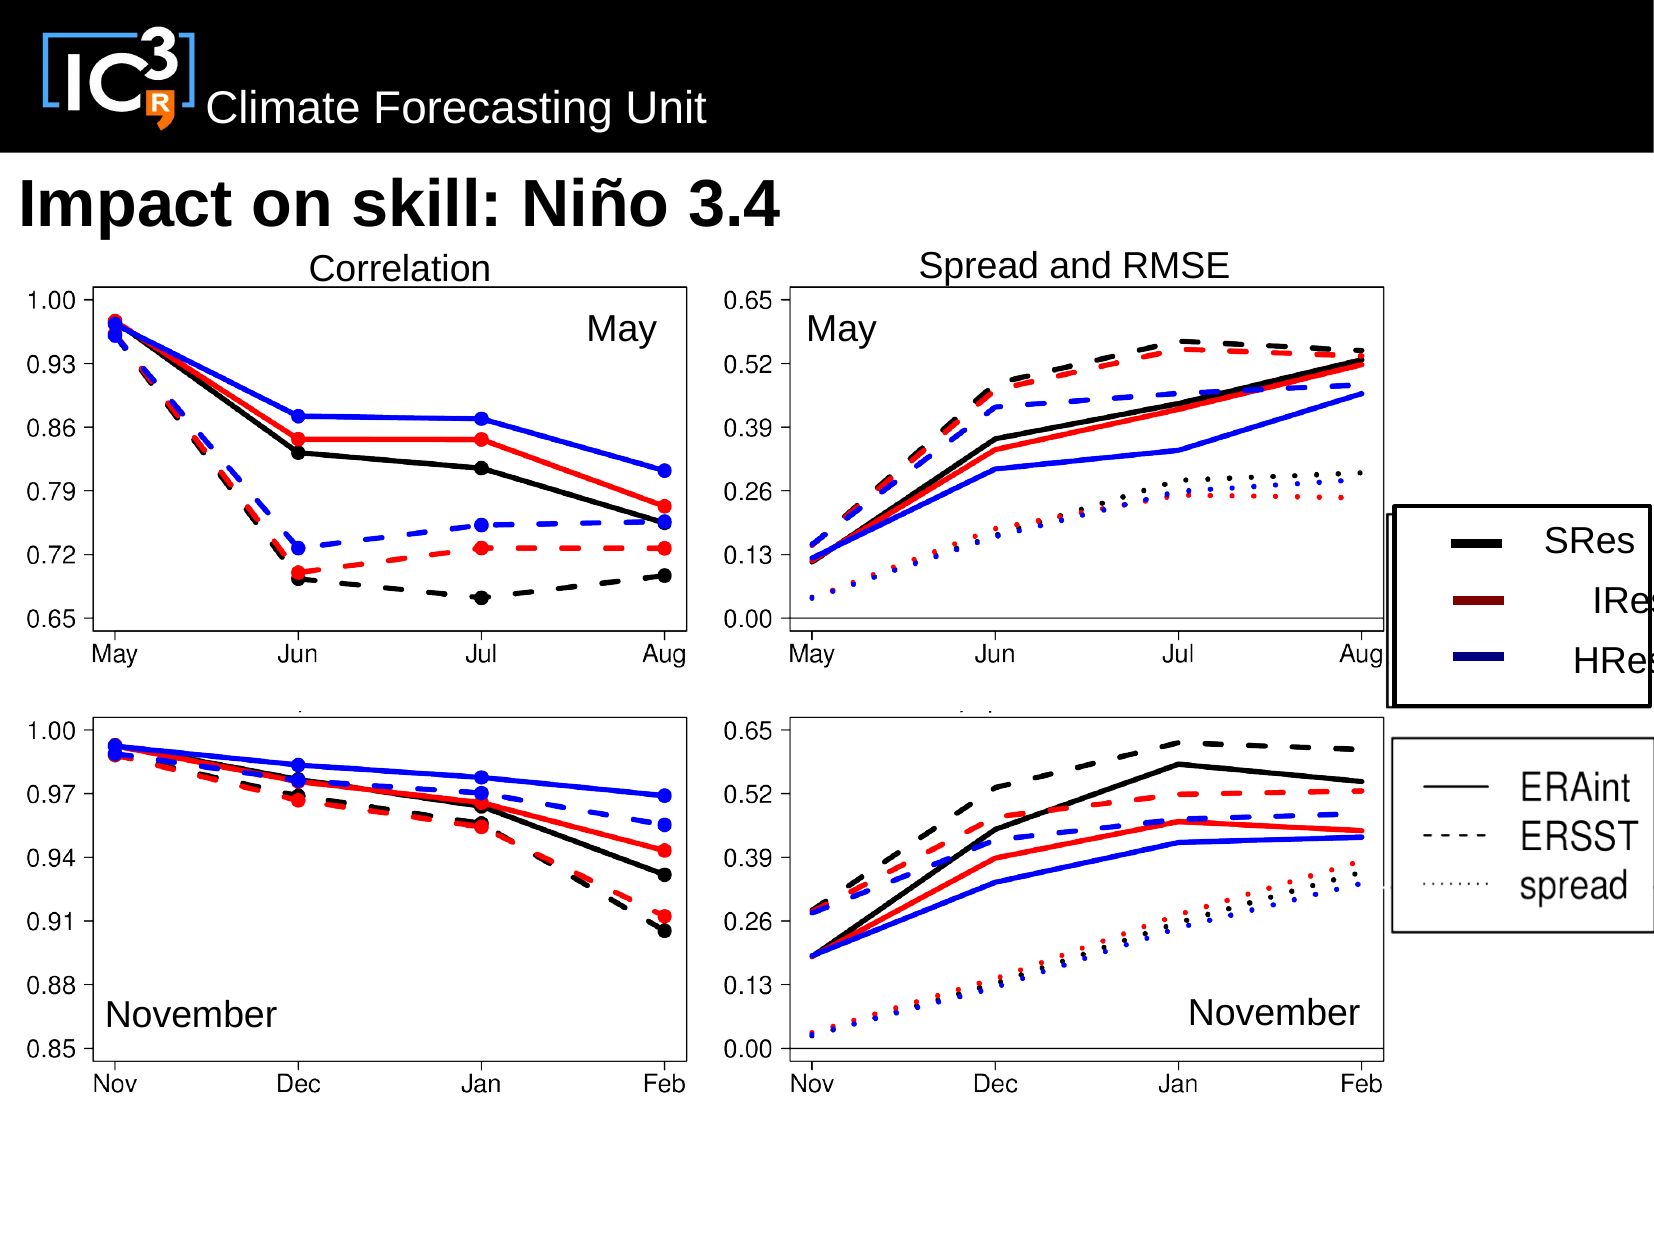

Climate Forecasting Unit
Climate Forecasting Unit
Impact on skill: Niño 3.4
Spread and RMSE
Correlation
May
May
SRes
IRes
HRes
November
November